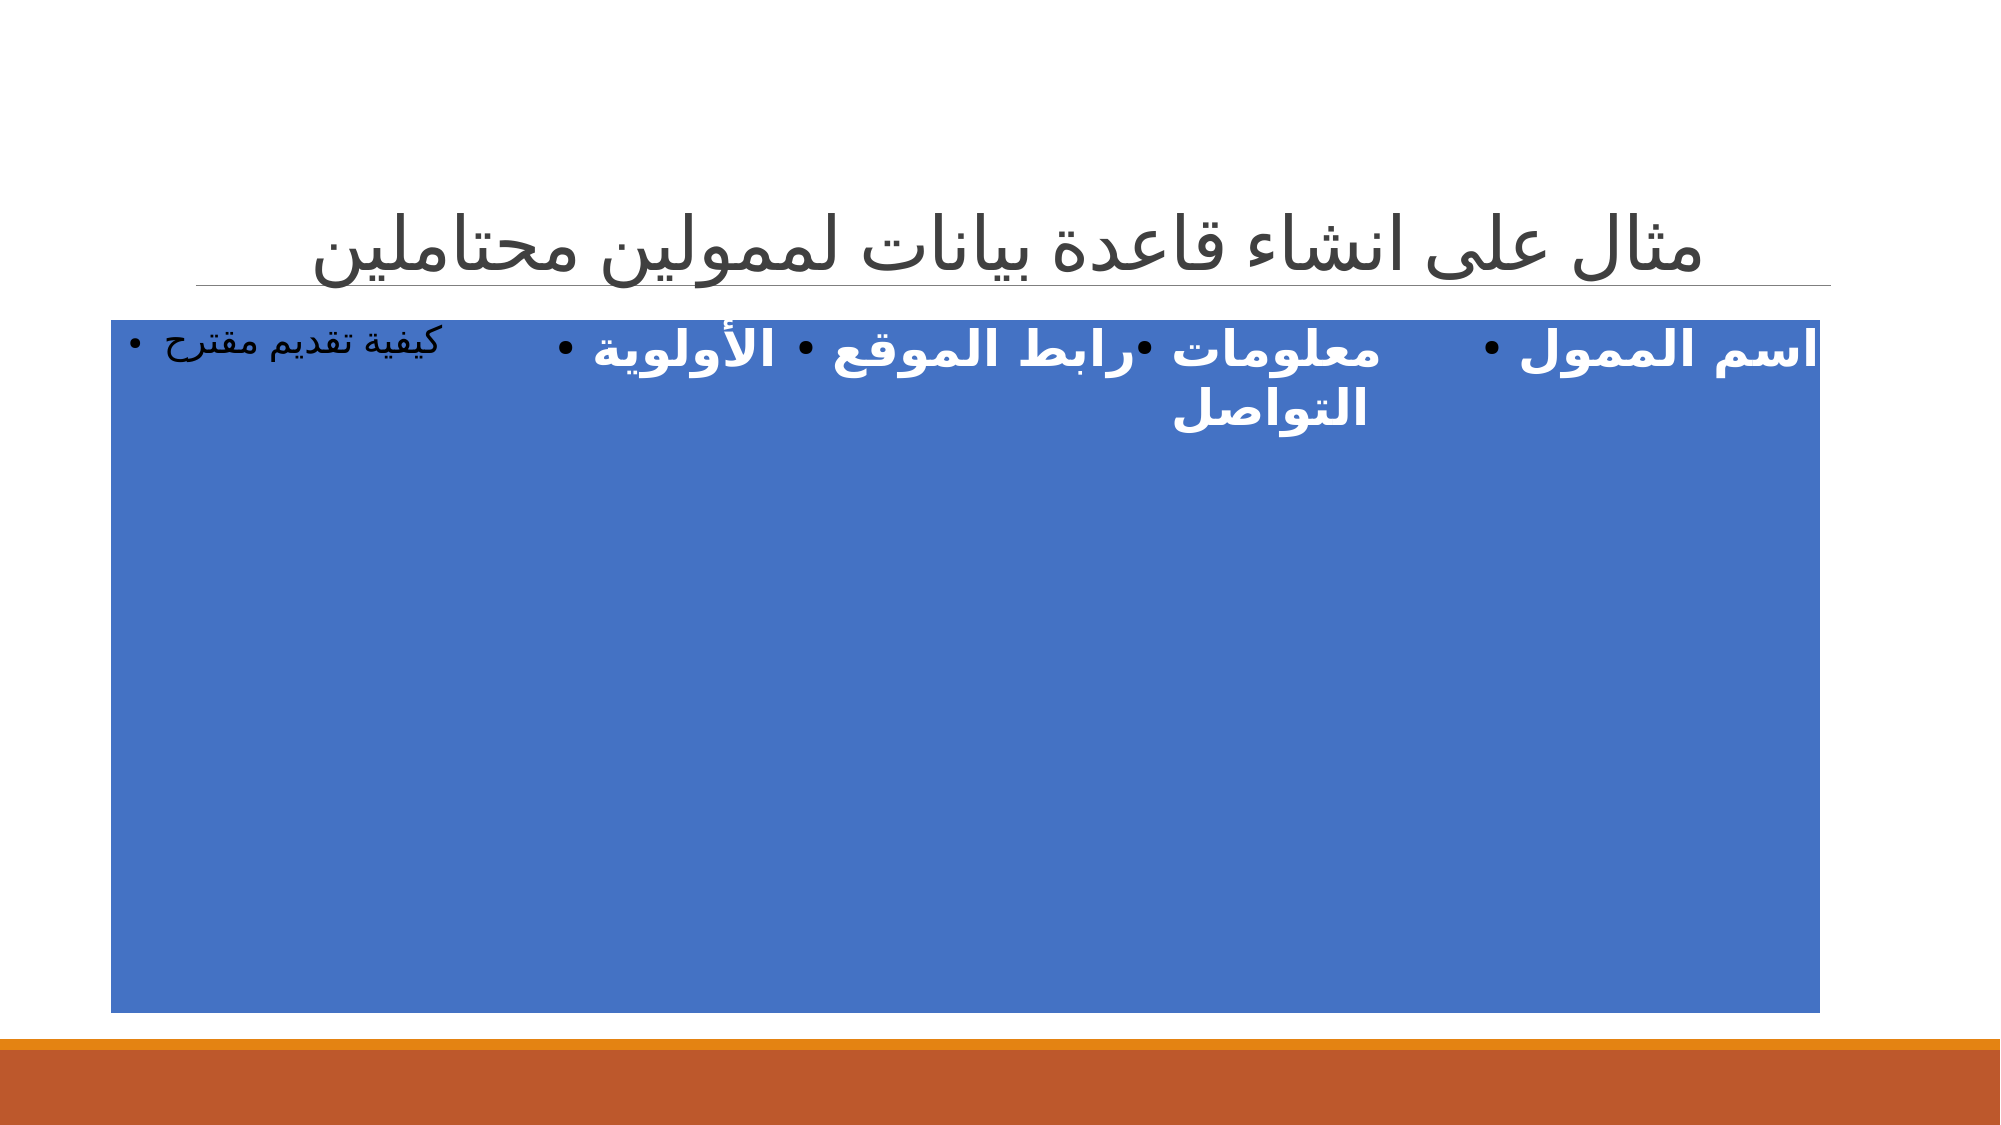

# مثال على انشاء قاعدة بيانات لممولين محتاملين
| كيفية تقديم مقترح | الأولوية | رابط الموقع | معلومات التواصل | اسم الممول |
| --- | --- | --- | --- | --- |
| | | | | |
| | | | | |
| | | | | |